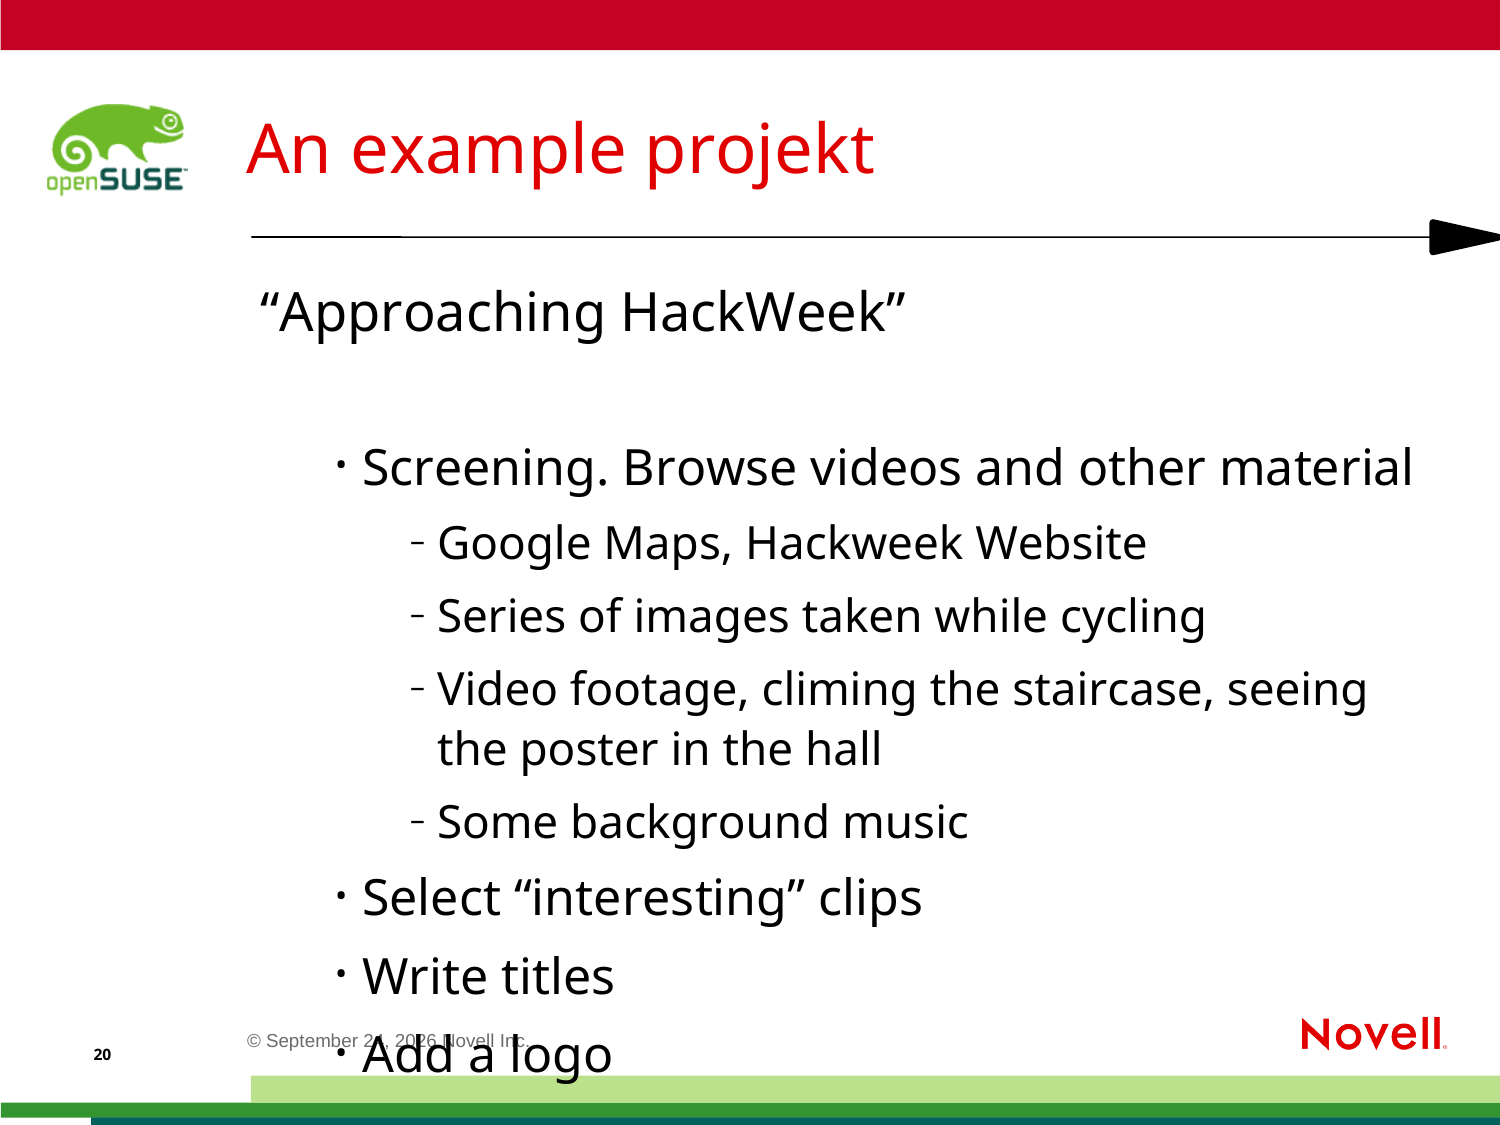

# An example projekt
“Approaching HackWeek”
Screening. Browse videos and other material
Google Maps, Hackweek Website
Series of images taken while cycling
Video footage, climing the staircase, seeing the poster in the hall
Some background music
Select “interesting” clips
Write titles
Add a logo